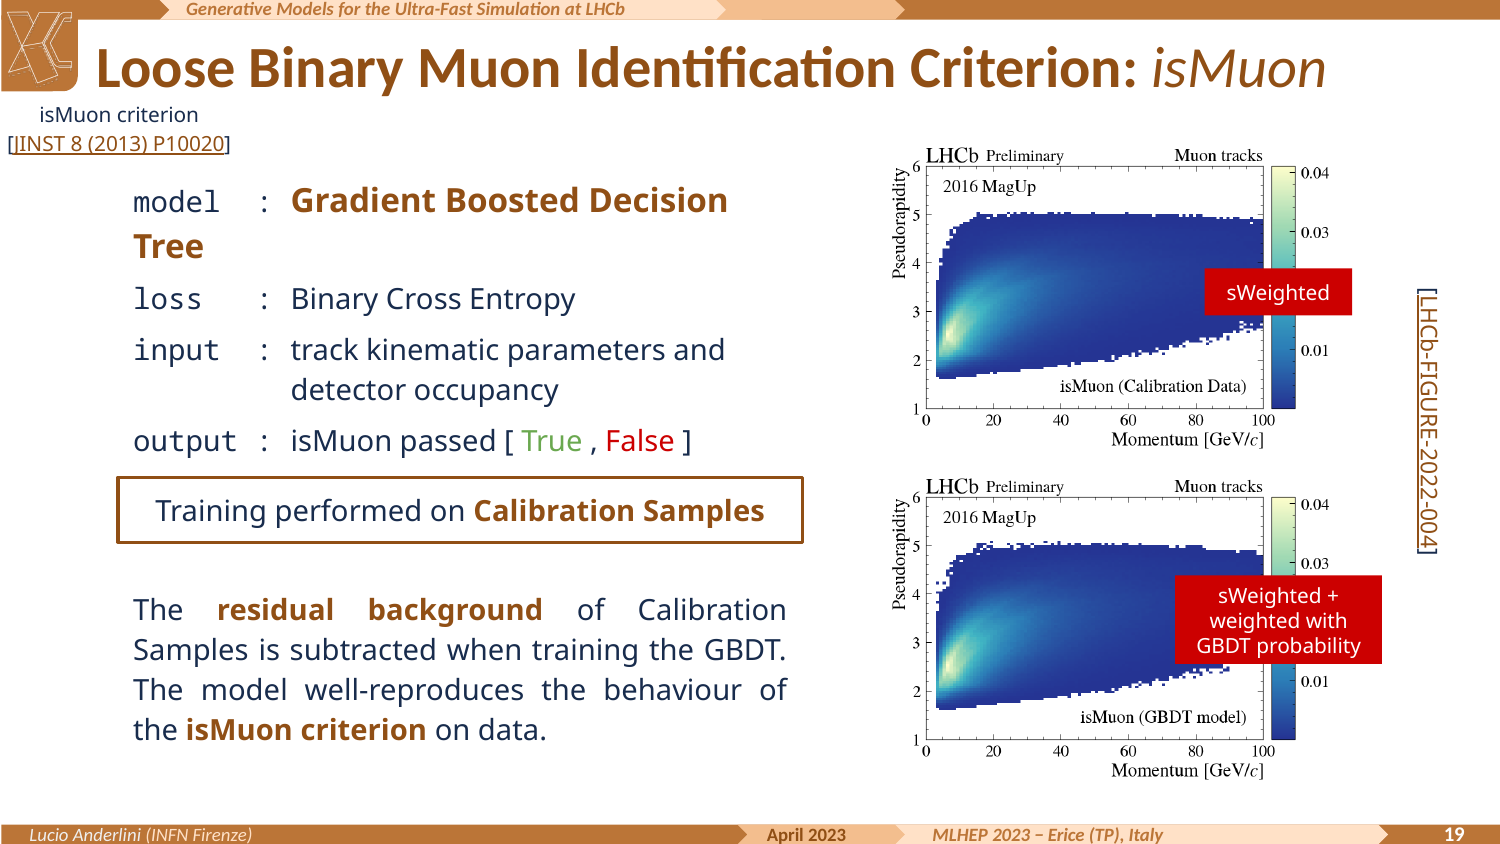

# Loose Binary Muon Identification Criterion: isMuon
isMuon criterion
[JINST 8 (2013) P10020]
model : Gradient Boosted Decision Tree
loss : Binary Cross Entropy
input : track kinematic parameters and
 detector occupancy
output : isMuon passed [ True , False ]
sWeighted
[LHCb-FIGURE-2022-004]
Training performed on Calibration Samples
The residual background of Calibration Samples is subtracted when training the GBDT. The model well-reproduces the behaviour of the isMuon criterion on data.
sWeighted +
weighted with
GBDT probability